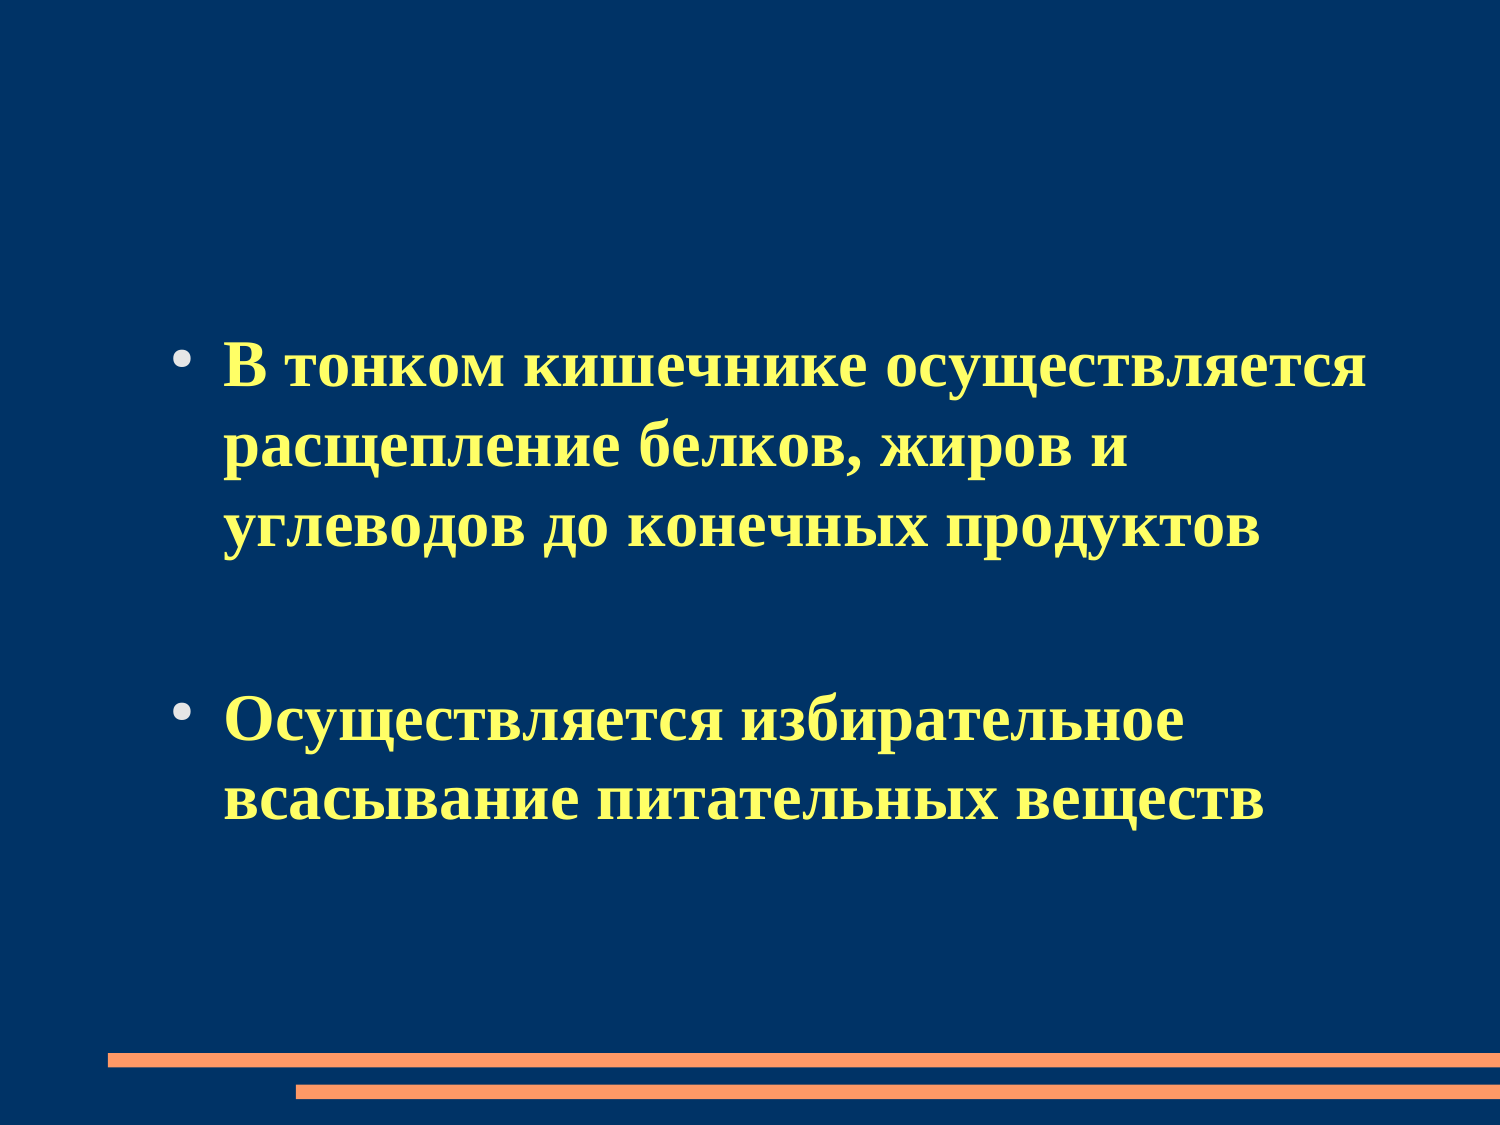

#
В тонком кишечнике осуществляется расщепление белков, жиров и углеводов до конечных продуктов
Осуществляется избирательное всасывание питательных веществ